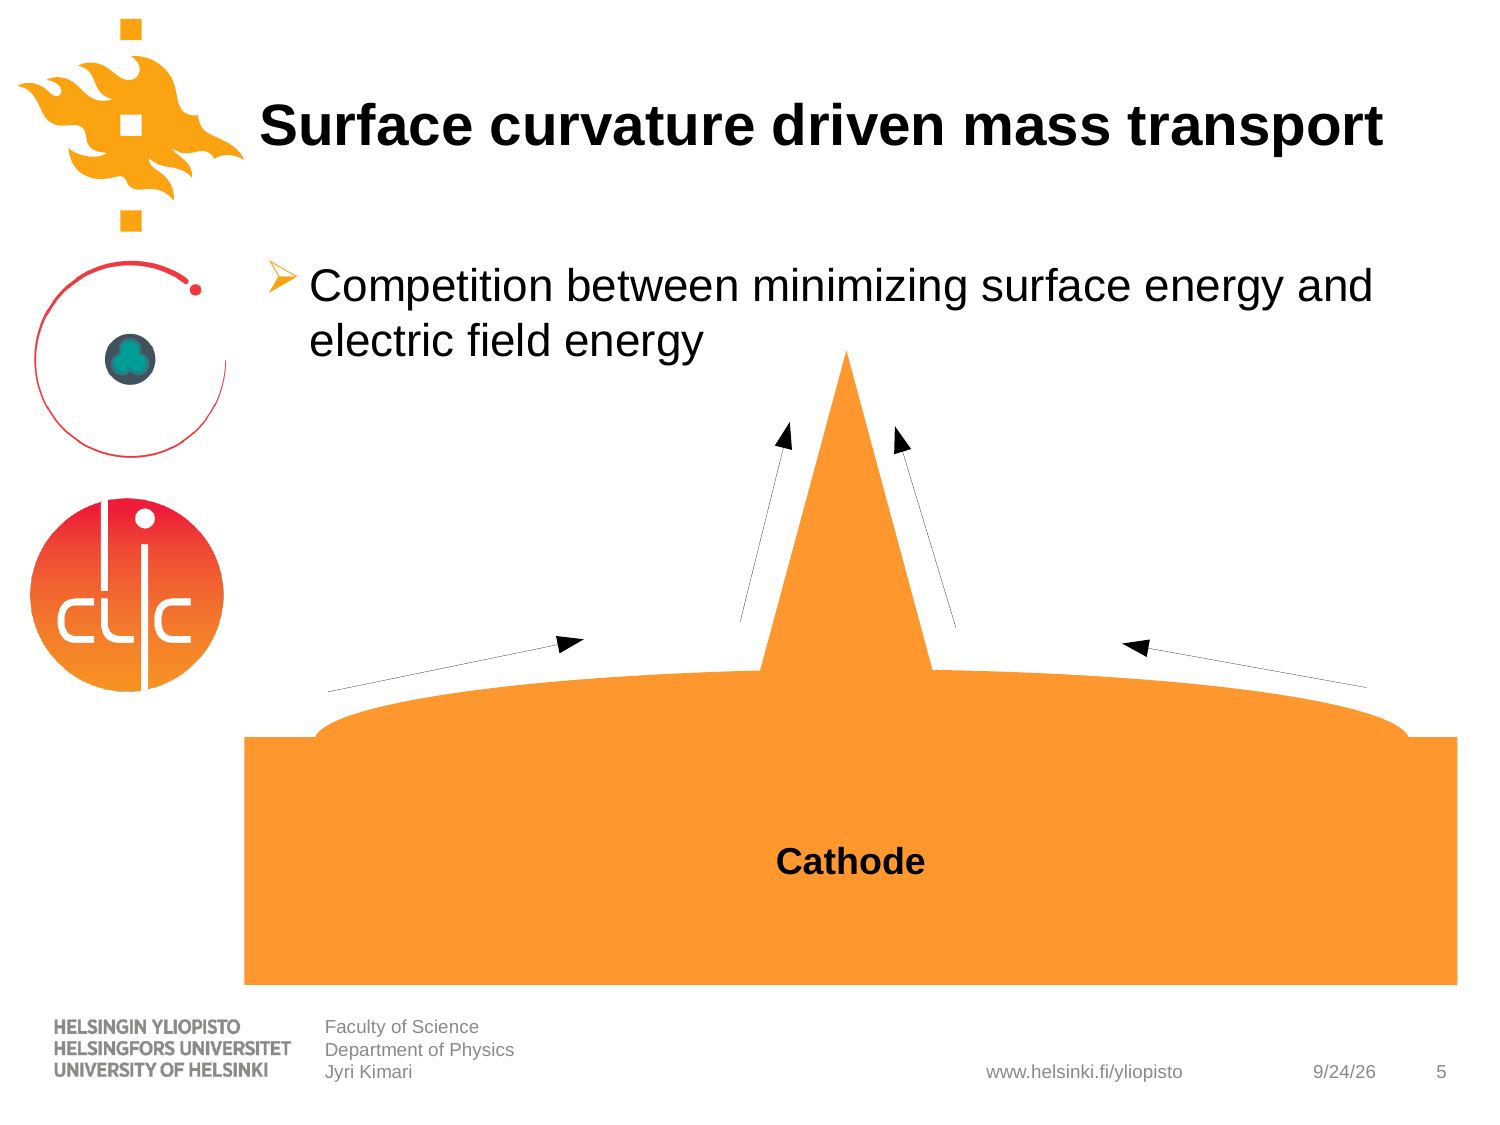

# Surface curvature driven mass transport
Competition between minimizing surface energy and electric field energy
Cathode
Faculty of Science
Department of Physics
Jyri Kimari